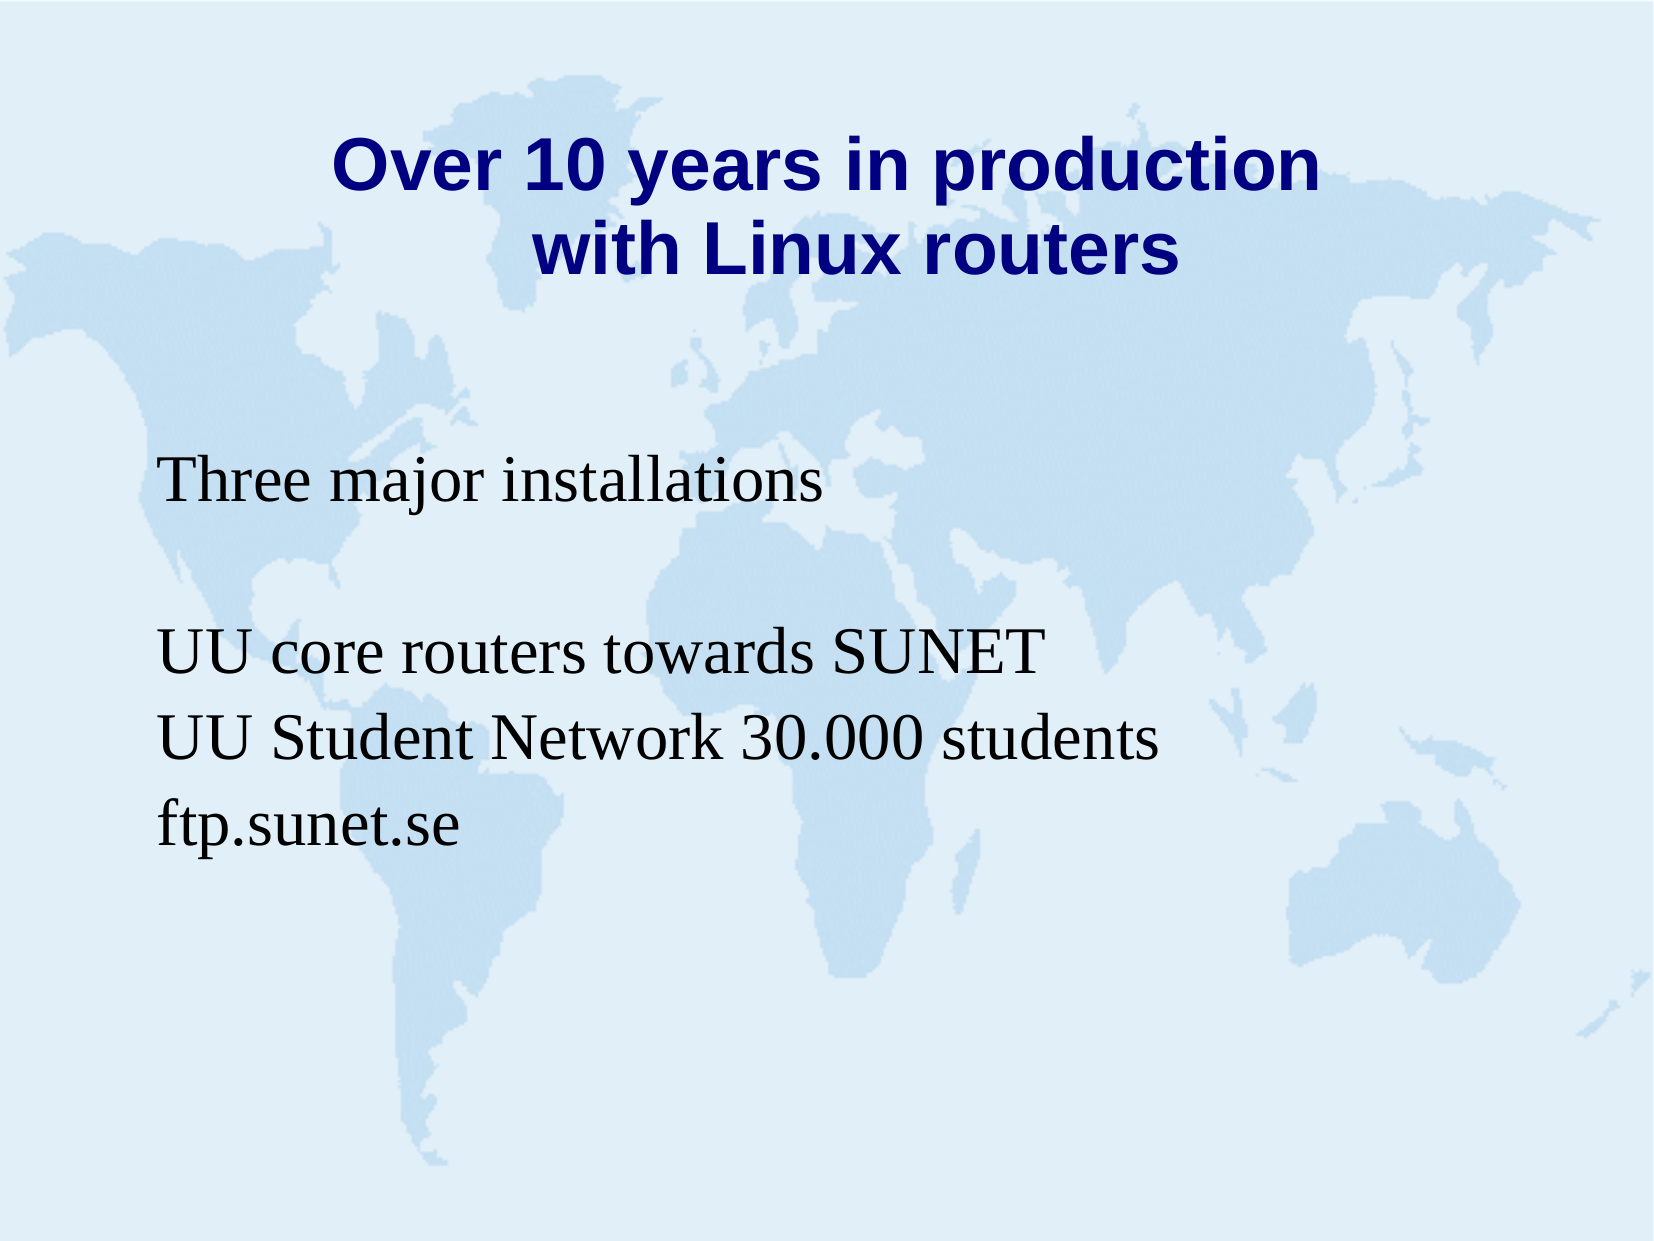

# Over 10 years in production with Linux routers
Three major installations
UU core routers towards SUNET
UU Student Network 30.000 students
ftp.sunet.se